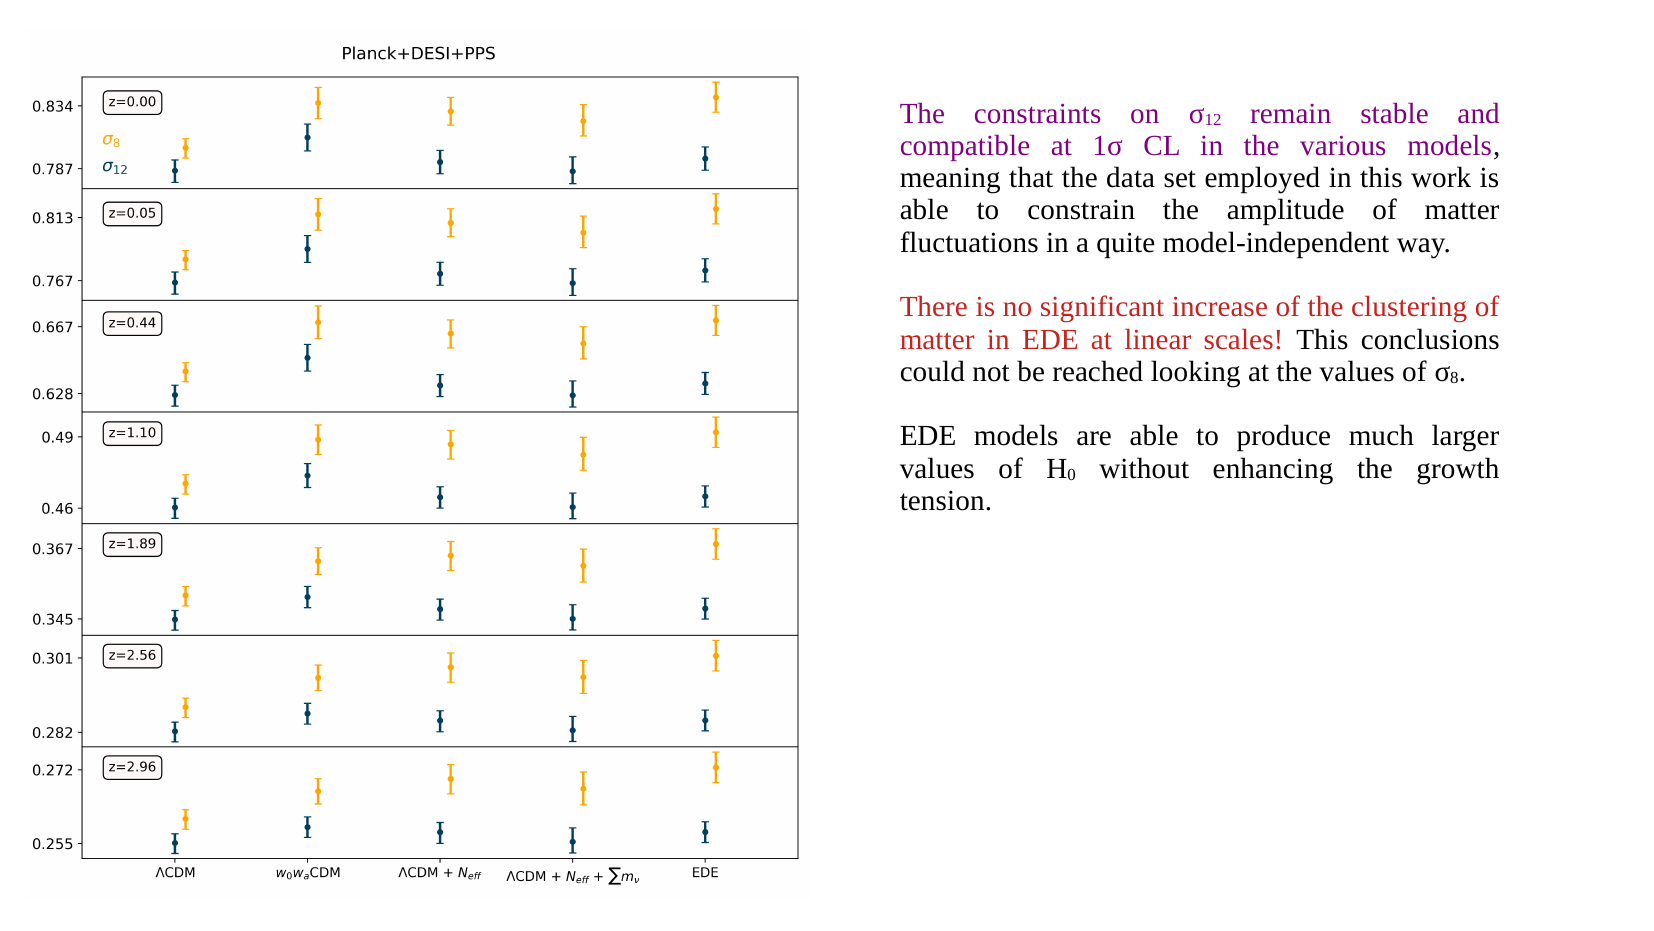

The constraints on σ12 remain stable and compatible at 1σ CL in the various models, meaning that the data set employed in this work is able to constrain the amplitude of matter fluctuations in a quite model-independent way.
There is no significant increase of the clustering of matter in EDE at linear scales! This conclusions could not be reached looking at the values of σ8.
EDE models are able to produce much larger values of H0 without enhancing the growth tension.